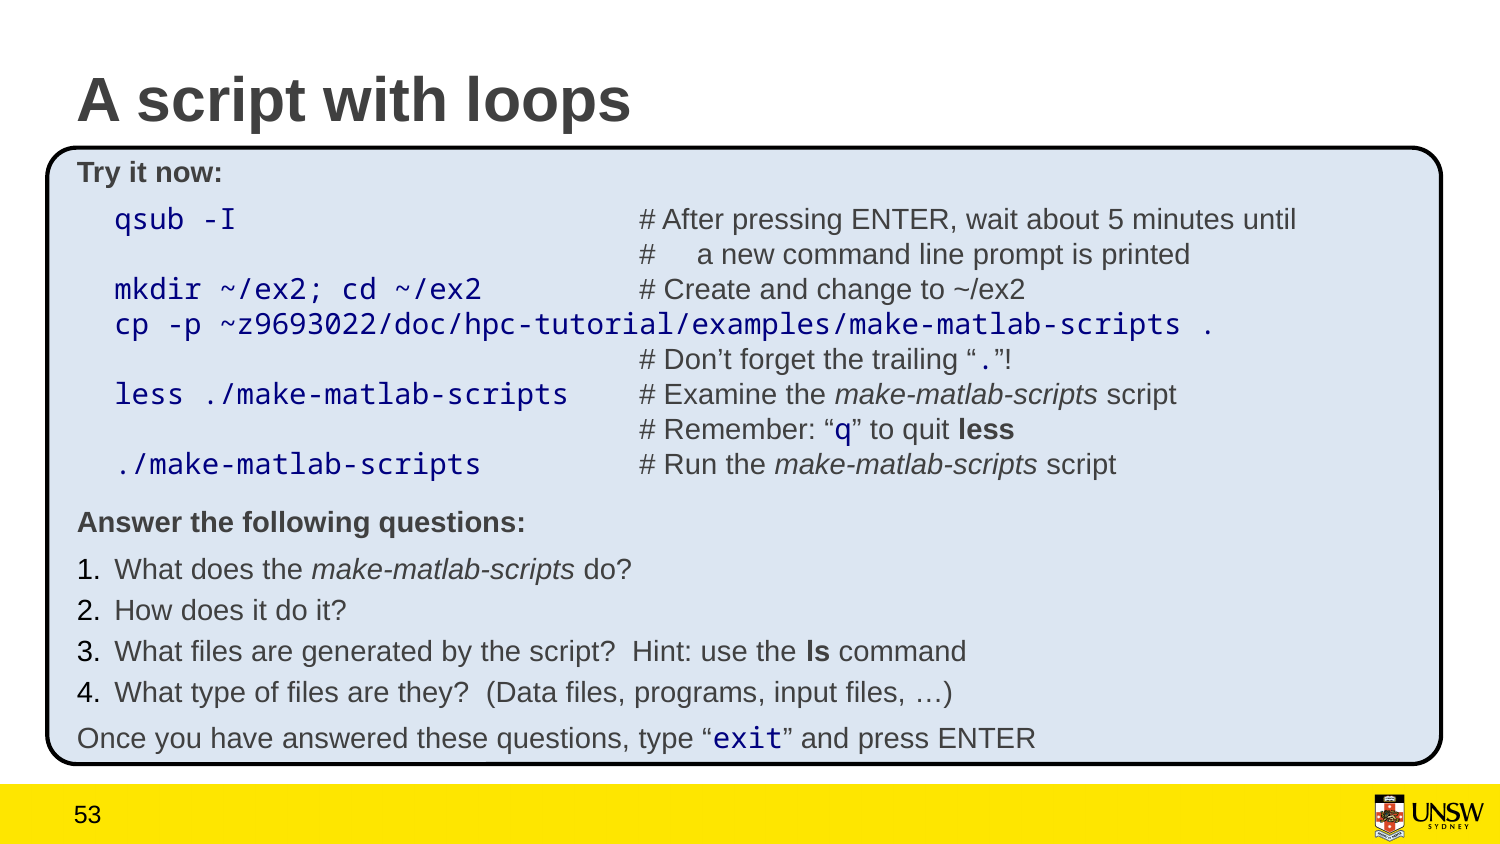

# A script with loops
Try it now:
qsub -I						# After pressing ENTER, wait about 5 minutes until
							# a new command line prompt is printed
mkdir ~/ex2; cd ~/ex2			# Create and change to ~/ex2
cp -p ~z9693022/doc/hpc-tutorial/examples/make-matlab-scripts .
							# Don’t forget the trailing “.”!
less ./make-matlab-scripts	# Examine the make-matlab-scripts script
							# Remember: “q” to quit less
./make-matlab-scripts			# Run the make-matlab-scripts script
Answer the following questions:
What does the make-matlab-scripts do?
How does it do it?
What files are generated by the script? Hint: use the ls command
What type of files are they? (Data files, programs, input files, …)
Once you have answered these questions, type “exit” and press ENTER